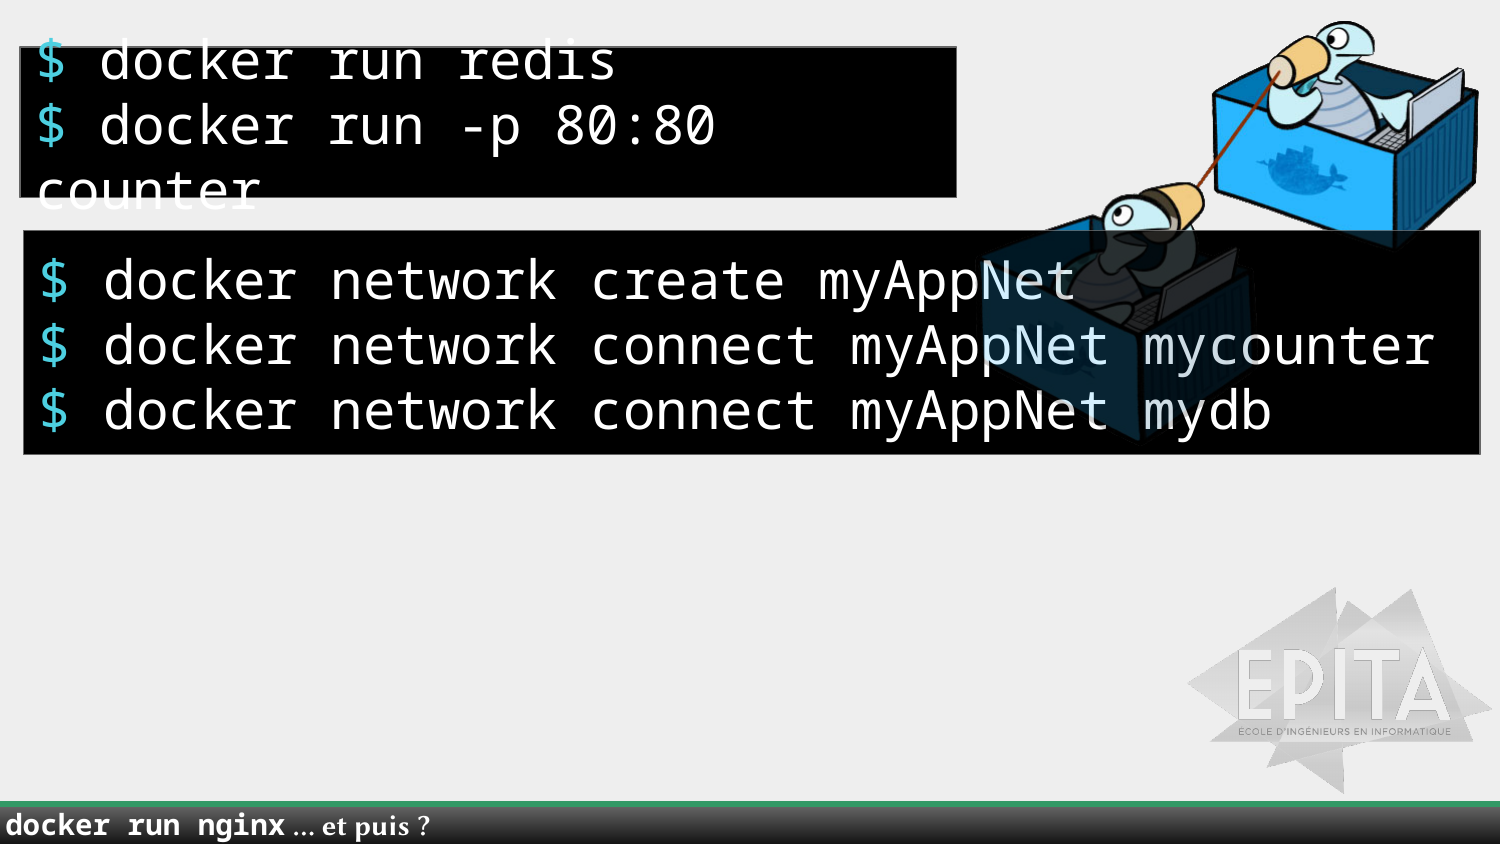

$ docker run redis
$ docker run -p 80:80 counter
$ docker network create myAppNet
$ docker network connect myAppNet mycounter
$ docker network connect myAppNet mydb
# docker run nginx … et puis ?